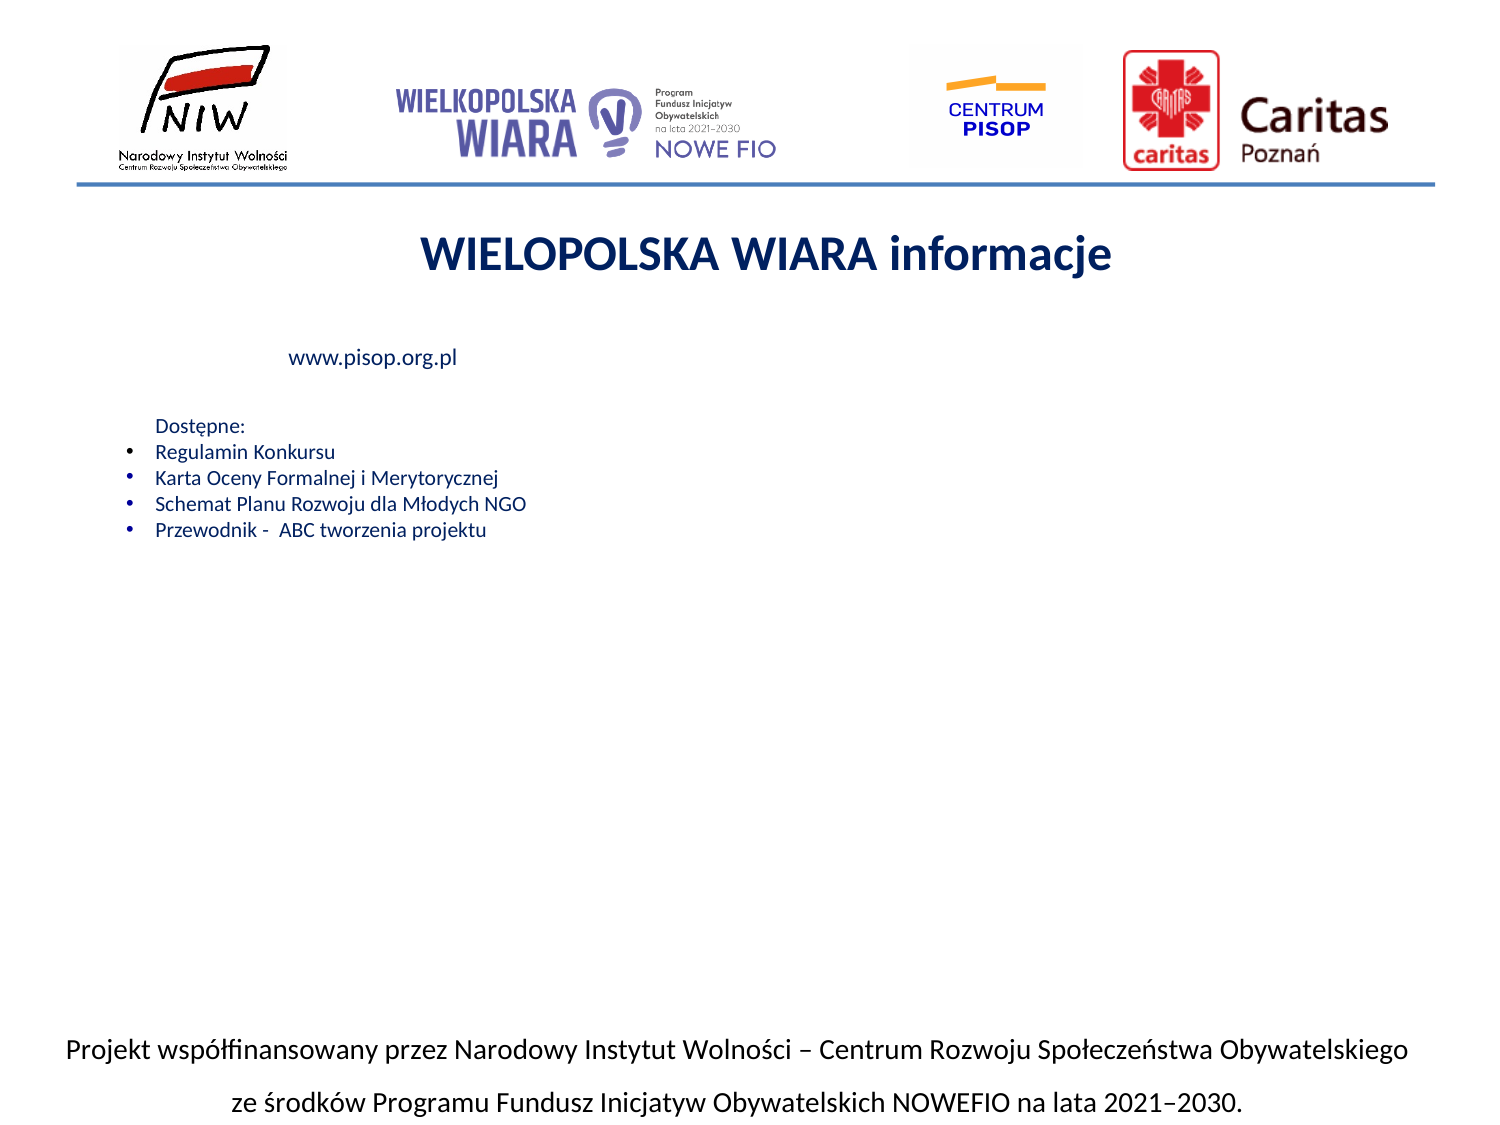

# WIELOPOLSKA WIARA informacje
 www.pisop.org.pl
Dostępne:
Regulamin Konkursu
Karta Oceny Formalnej i Merytorycznej
Schemat Planu Rozwoju dla Młodych NGO
Przewodnik - ABC tworzenia projektu